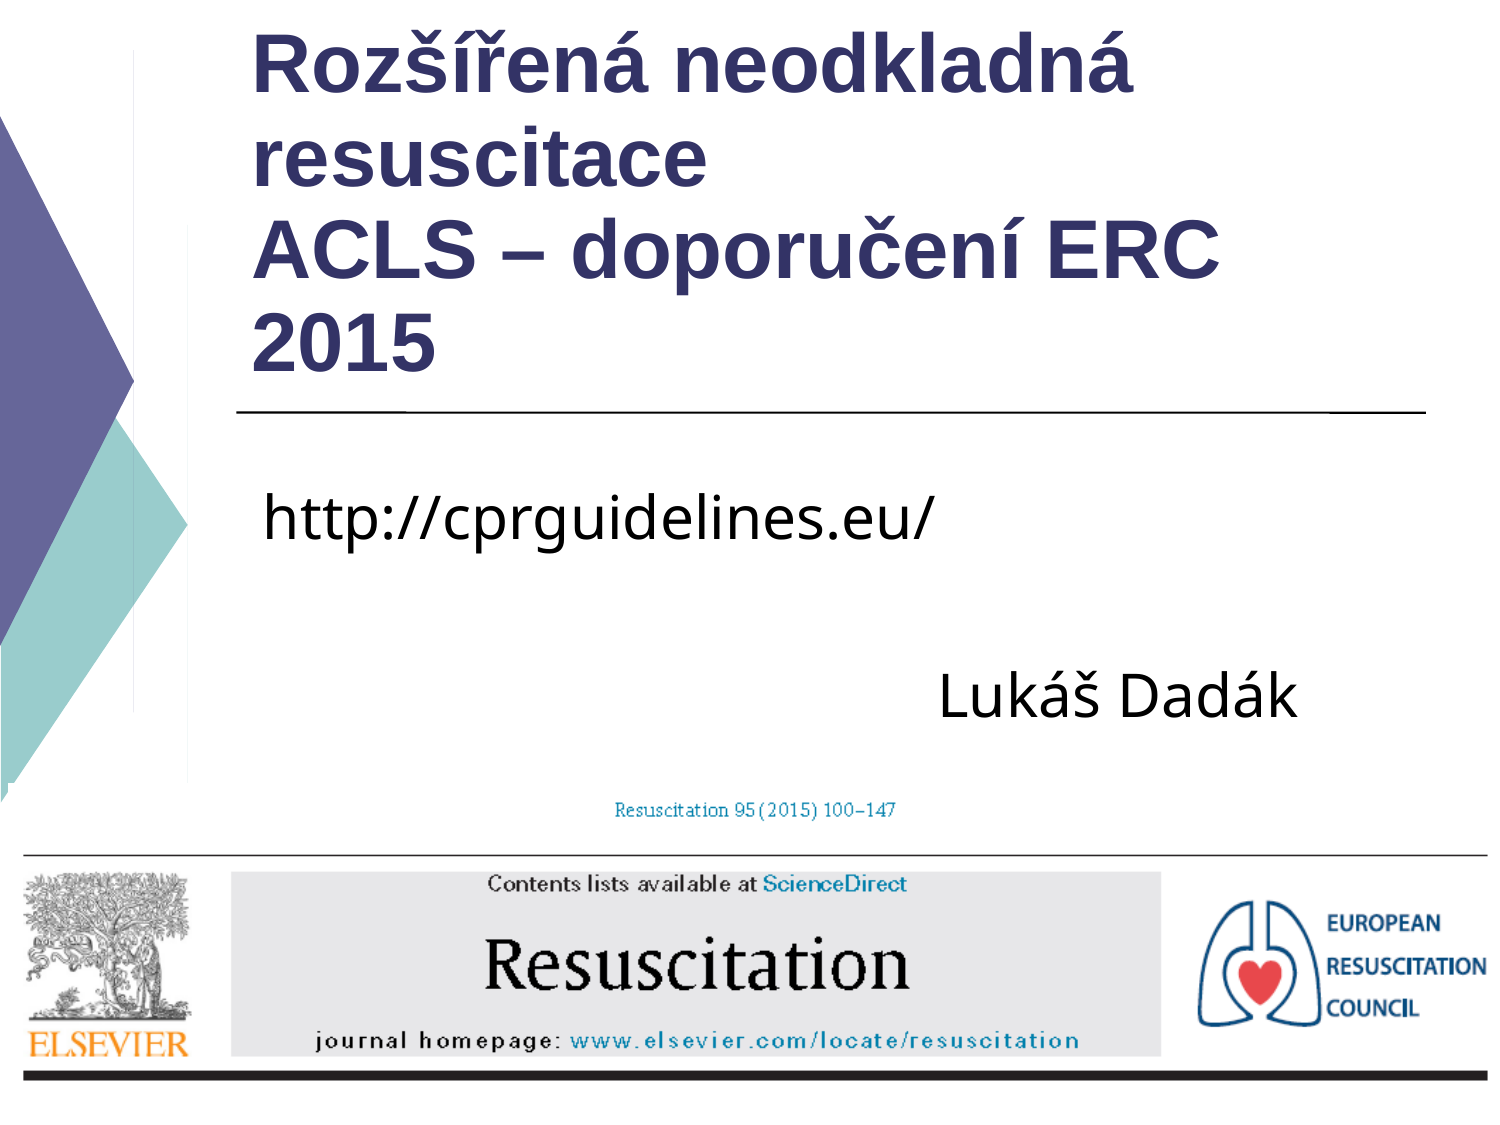

# Rozšířená neodkladná resuscitace ACLS – doporučení ERC 2015
http://cprguidelines.eu/
	Lukáš Dadák